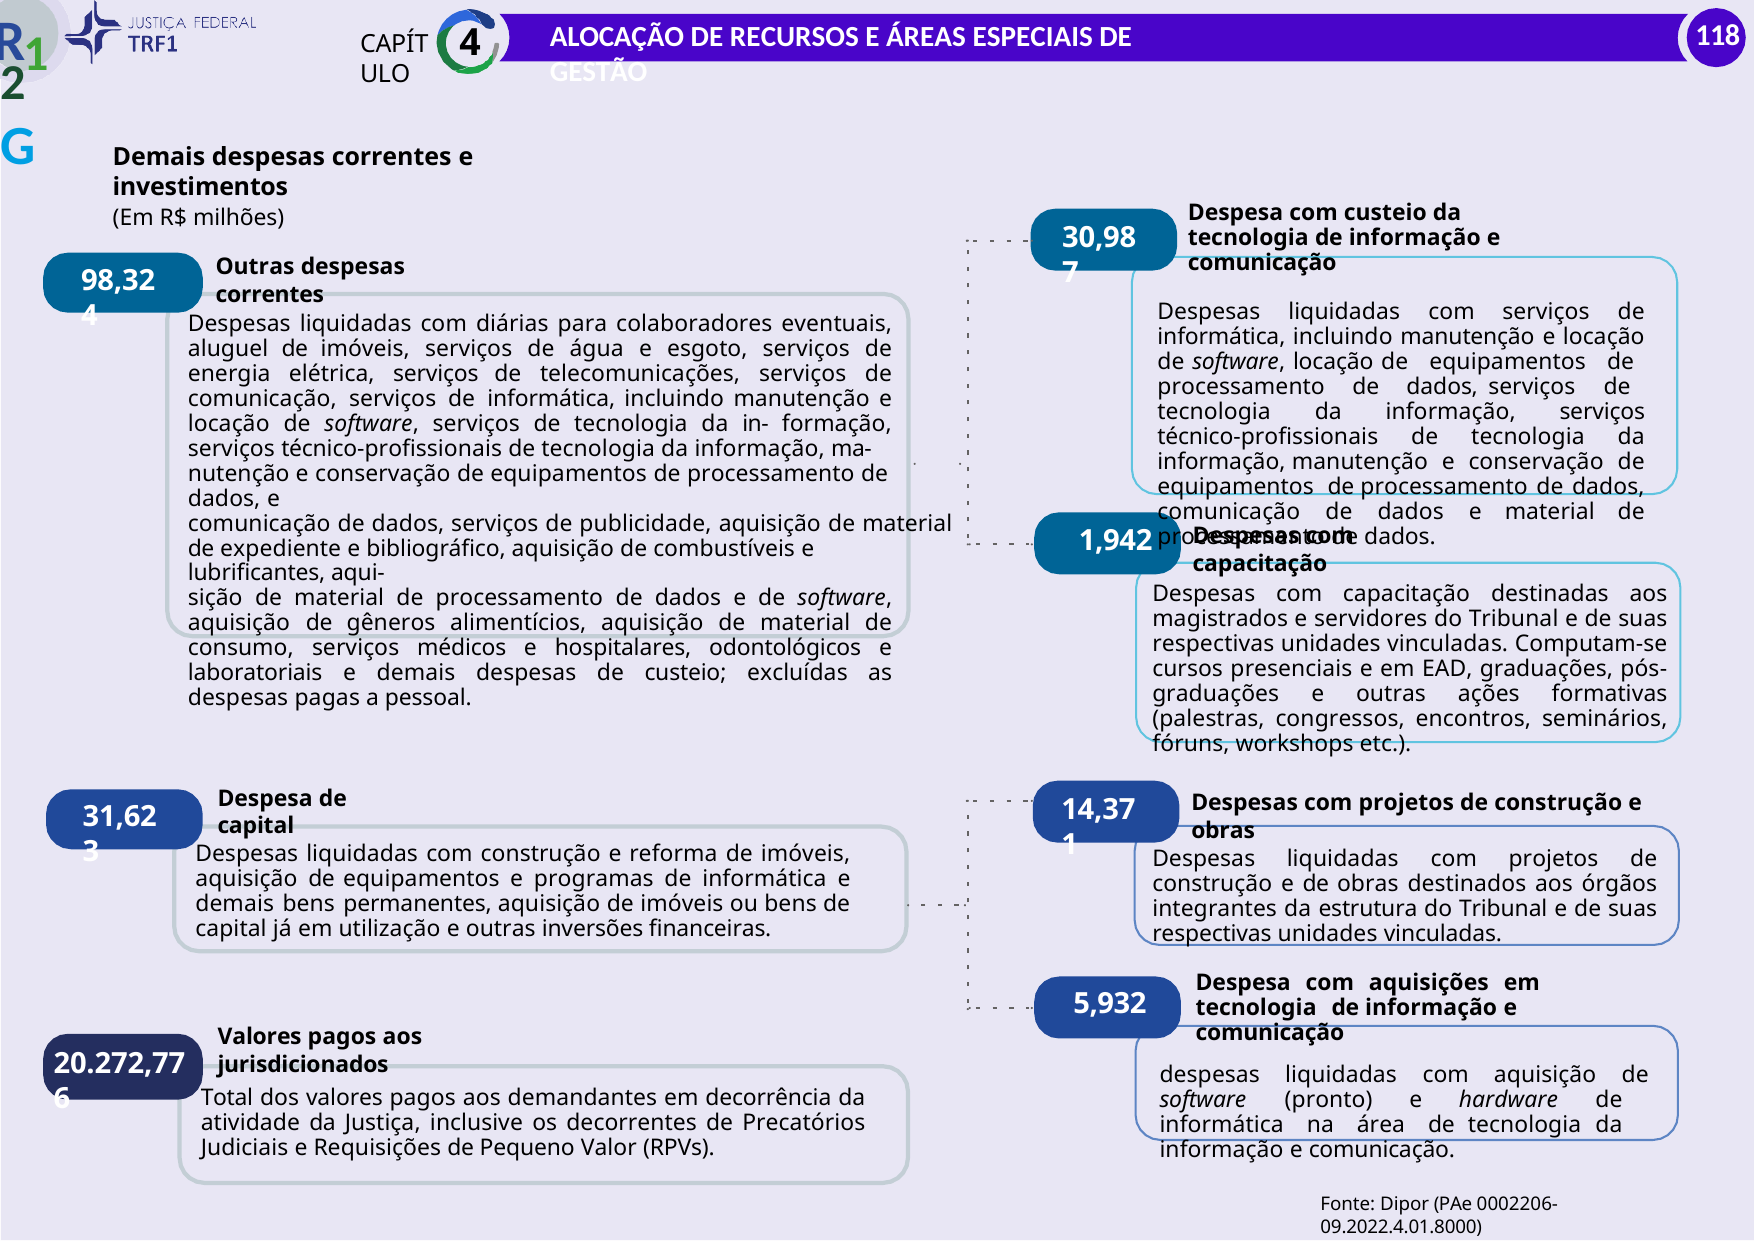

R
2G
118
ALOCAÇÃO DE RECURSOS E ÁREAS ESPECIAIS DE GESTÃO
4
1
CAPÍTULO
Demais despesas correntes e investimentos
(Em R$ milhões)
Despesa com custeio da tecnologia de informação e comunicação
Despesas liquidadas com serviços de informática, incluindo manutenção e locação de software, locação de equipamentos de processamento de dados, serviços de tecnologia da informação, serviços técnico-profissionais de tecnologia da informação, manutenção e conservação de equipamentos de processamento de dados, comunicação de dados e material de processamento de dados.
30,987
Outras despesas correntes
98,324
Despesas liquidadas com diárias para colaboradores eventuais, aluguel de imóveis, serviços de água e esgoto, serviços de energia elétrica, serviços de telecomunicações, serviços de comunicação, serviços de informática, incluindo manutenção e locação de software, serviços de tecnologia da in- formação, serviços técnico-profissionais de tecnologia da informação, ma-
nutenção e conservação de equipamentos de processamento de dados, e		 comunicação de dados, serviços de publicidade, aquisição de material de expediente e bibliográfico, aquisição de combustíveis e lubrificantes, aqui-
sição de material de processamento de dados e de software, aquisição de gêneros alimentícios, aquisição de material de consumo, serviços médicos e hospitalares, odontológicos e laboratoriais e demais despesas de custeio; excluídas as despesas pagas a pessoal.
Despesas com capacitação
1,942
Despesas com capacitação destinadas aos magistrados e servidores do Tribunal e de suas respectivas unidades vinculadas. Computam-se cursos presenciais e em EAD, graduações, pós-graduações e outras ações formativas (palestras, congressos, encontros, seminários, fóruns, workshops etc.).
Despesa de capital
Despesas com projetos de construção e obras
14,371
31,623
Despesas liquidadas com construção e reforma de imóveis, aquisição de equipamentos e programas de informática e demais bens permanentes, aquisição de imóveis ou bens de capital já em utilização e outras inversões financeiras.
Despesas liquidadas com projetos de construção e de obras destinados aos órgãos integrantes da estrutura do Tribunal e de suas respectivas unidades vinculadas.
Despesa com aquisições em tecnologia de informação e comunicação
despesas liquidadas com aquisição de software (pronto) e hardware de informática na área de tecnologia da informação e comunicação.
5,932
Valores pagos aos jurisdicionados
20.272,776
Total dos valores pagos aos demandantes em decorrência da atividade da Justiça, inclusive os decorrentes de Precatórios Judiciais e Requisições de Pequeno Valor (RPVs).
Fonte: Dipor (PAe 0002206-09.2022.4.01.8000)